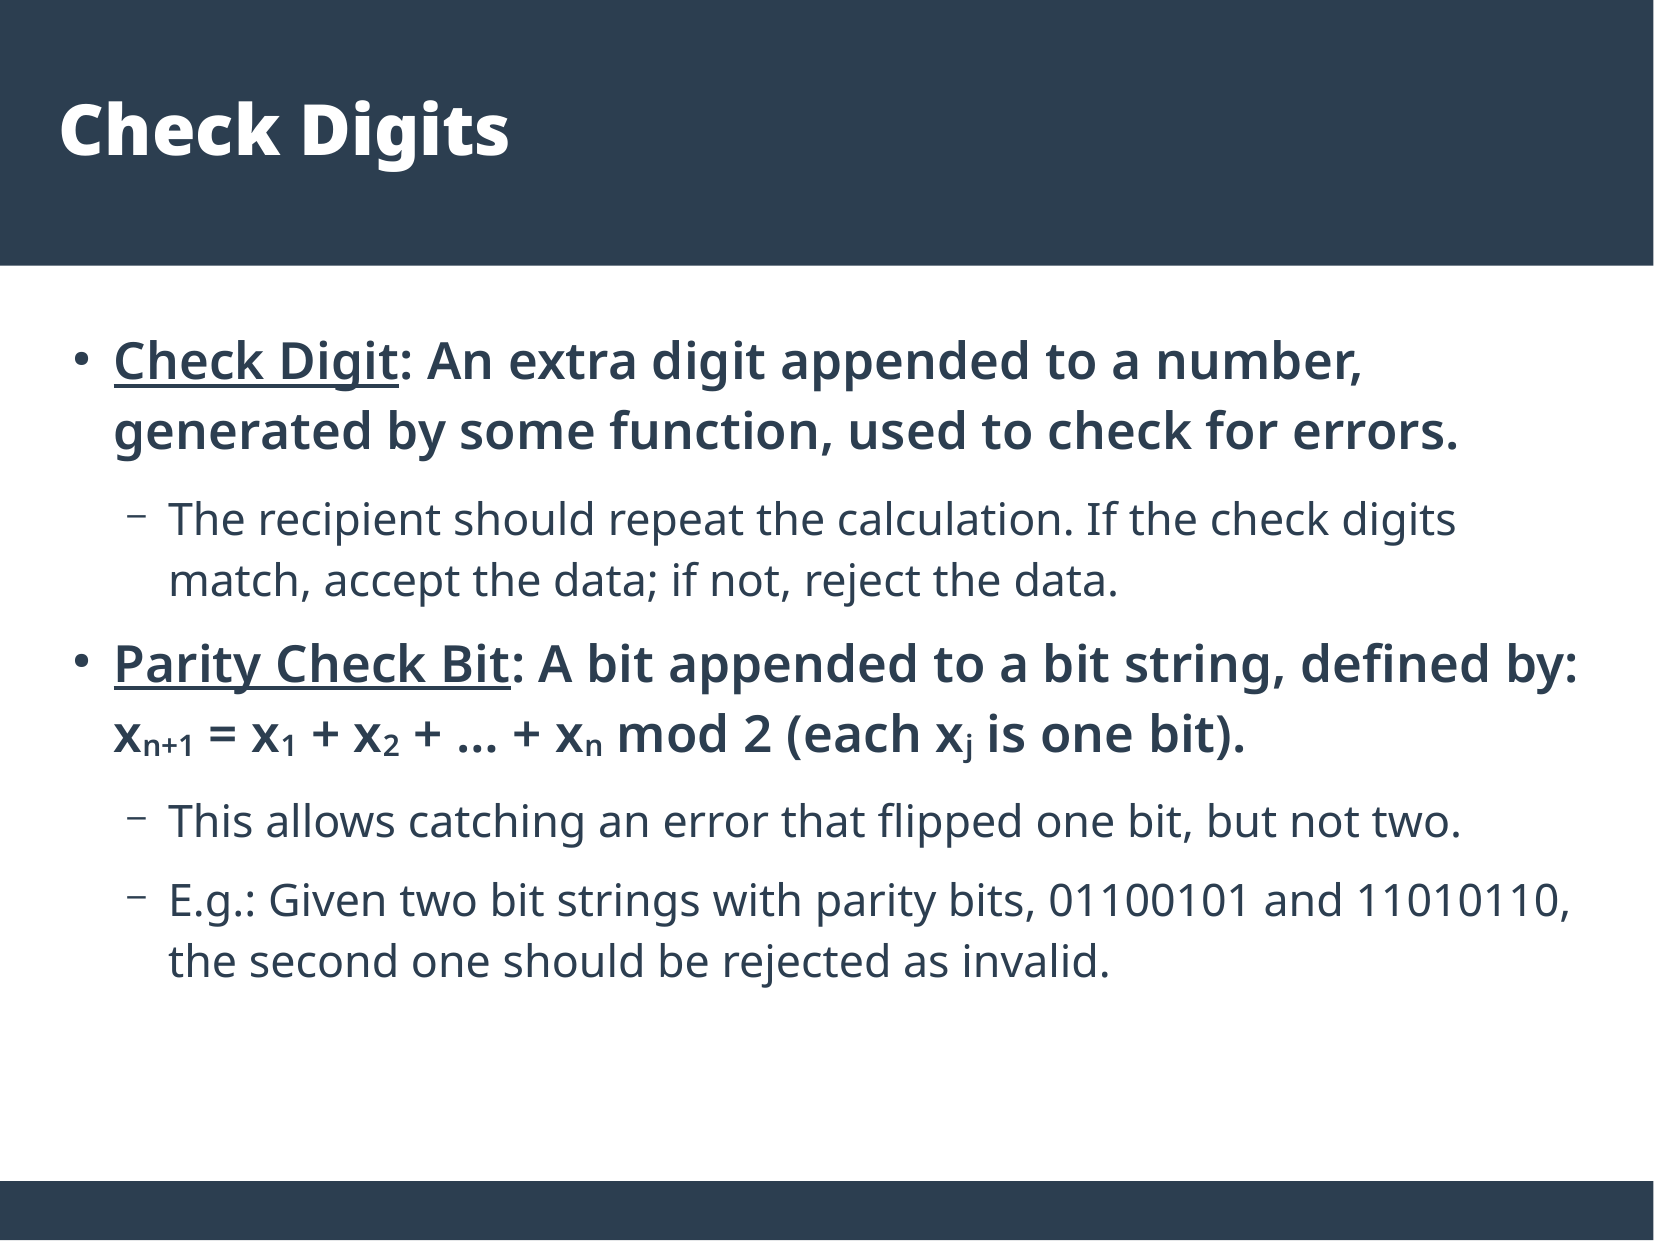

# Check Digits
Check Digit: An extra digit appended to a number, generated by some function, used to check for errors.
The recipient should repeat the calculation. If the check digits match, accept the data; if not, reject the data.
Parity Check Bit: A bit appended to a bit string, defined by:
xn+1 = x1 + x2 + … + xn mod 2 (each xj is one bit).
This allows catching an error that flipped one bit, but not two.
E.g.: Given two bit strings with parity bits, 01100101 and 11010110, the second one should be rejected as invalid.